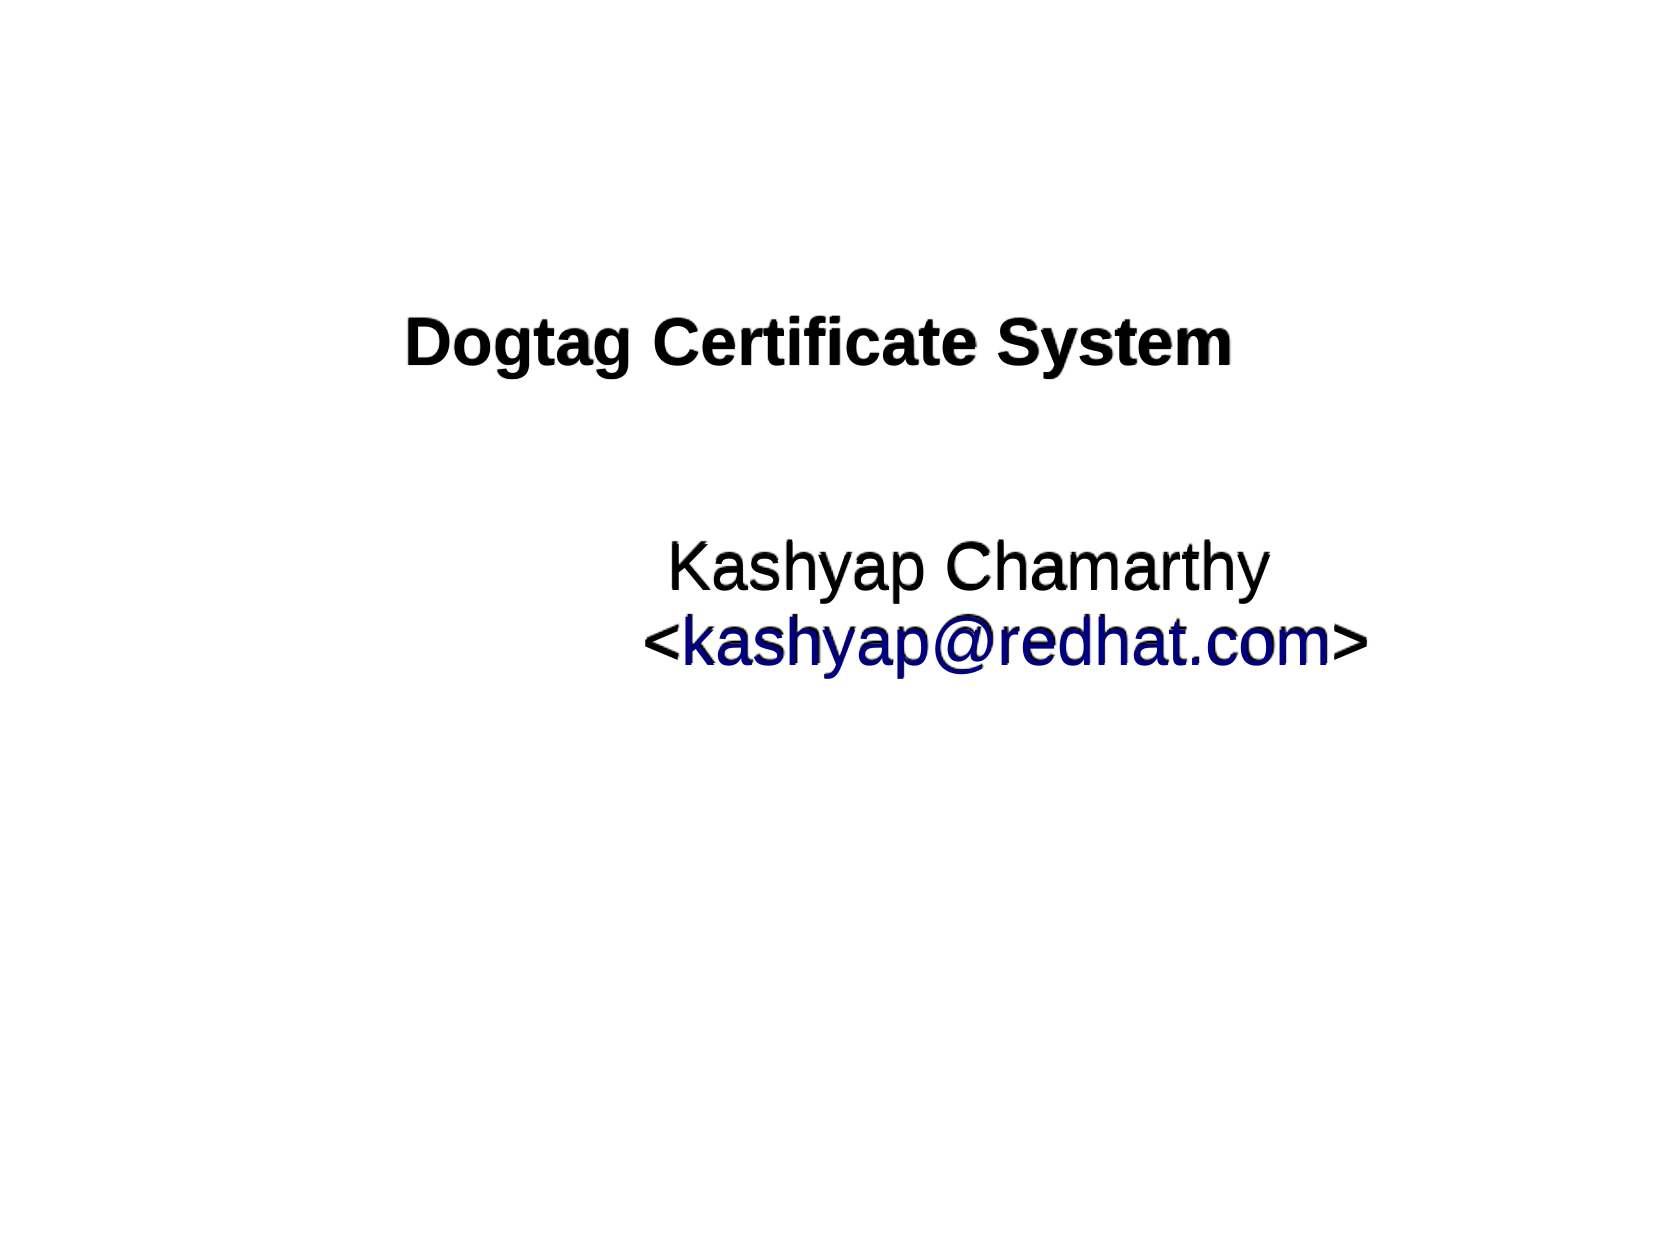

# Dogtag Certificate System
 				Kashyap Chamarthy
 					<kashyap@redhat.com>